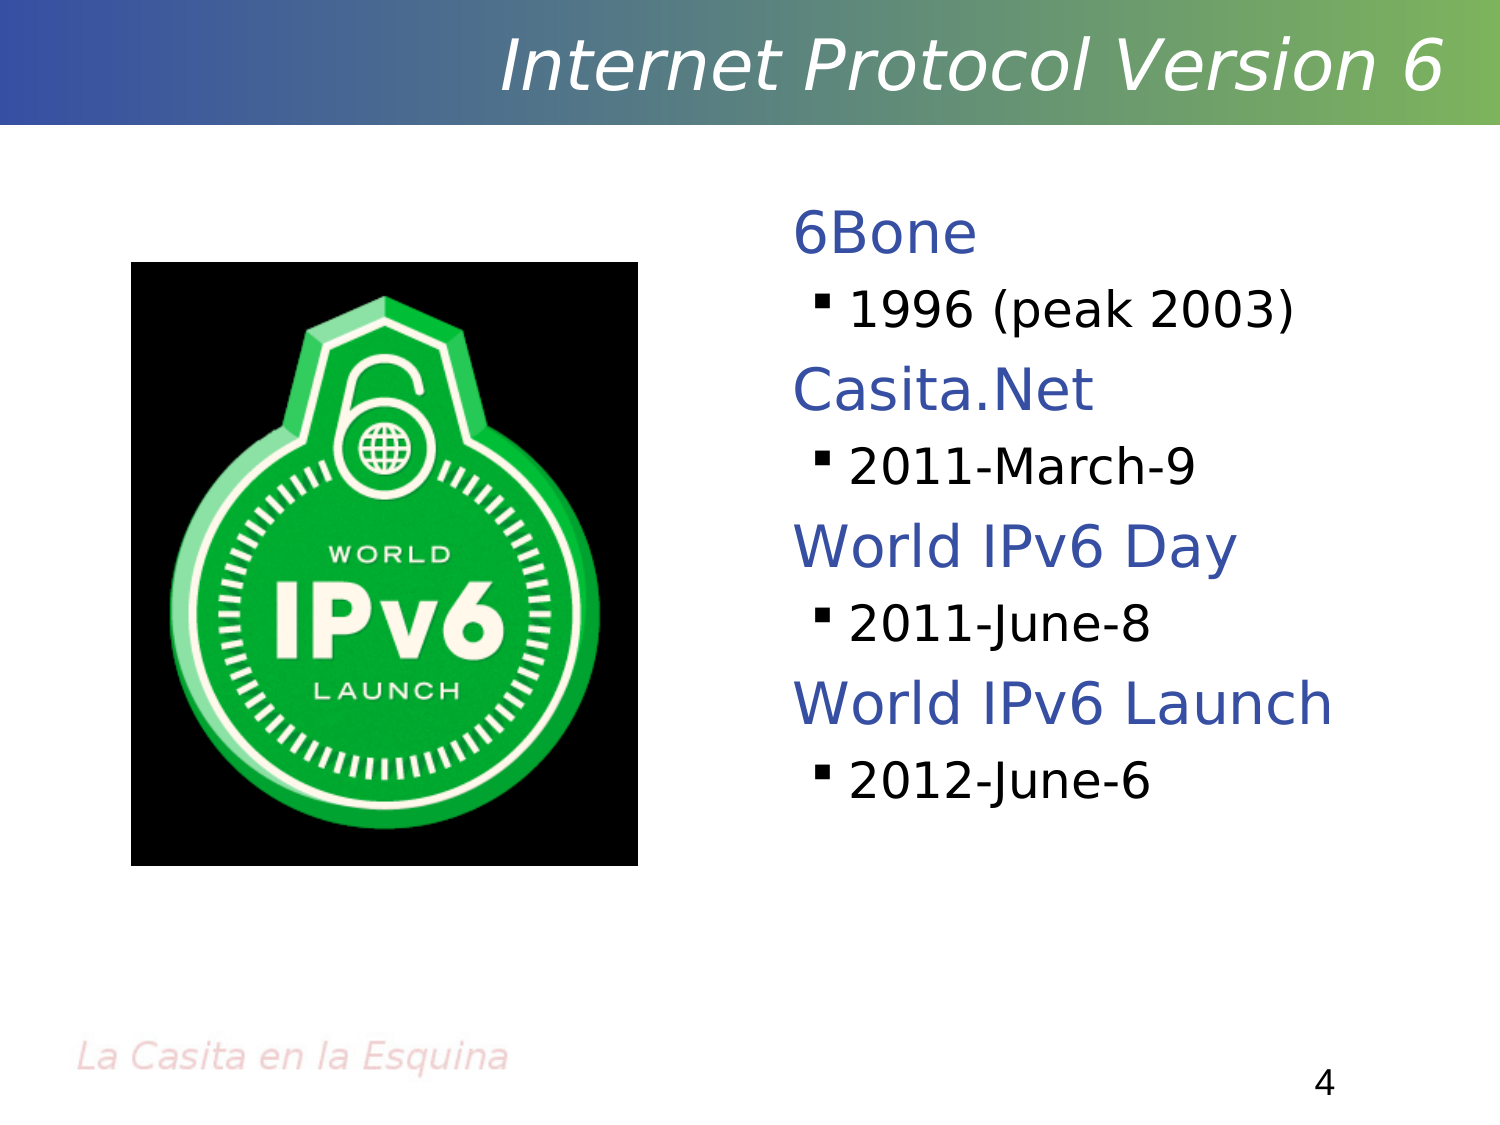

# Internet Protocol Version 6
6Bone
1996 (peak 2003)
Casita.Net
2011-March-9
World IPv6 Day
2011-June-8
World IPv6 Launch
2012-June-6
4